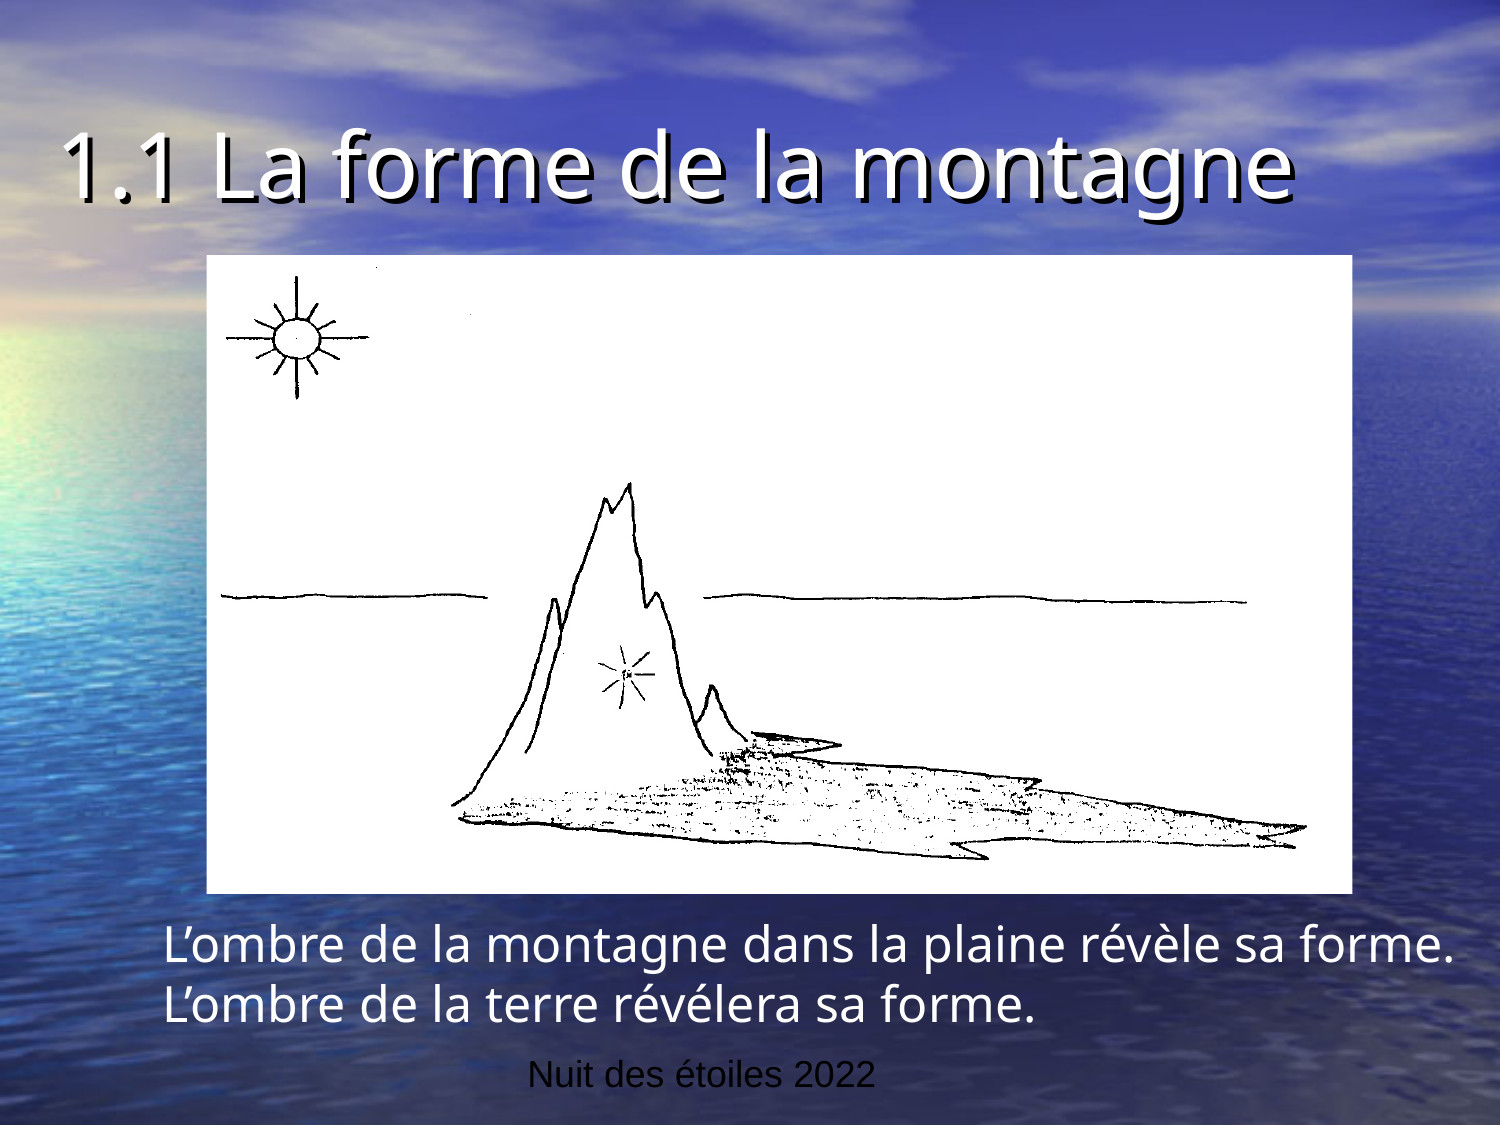

# 1.1 La forme de la montagne
L’ombre de la montagne dans la plaine révèle sa forme.
L’ombre de la terre révélera sa forme.
Nuit des étoiles 2022